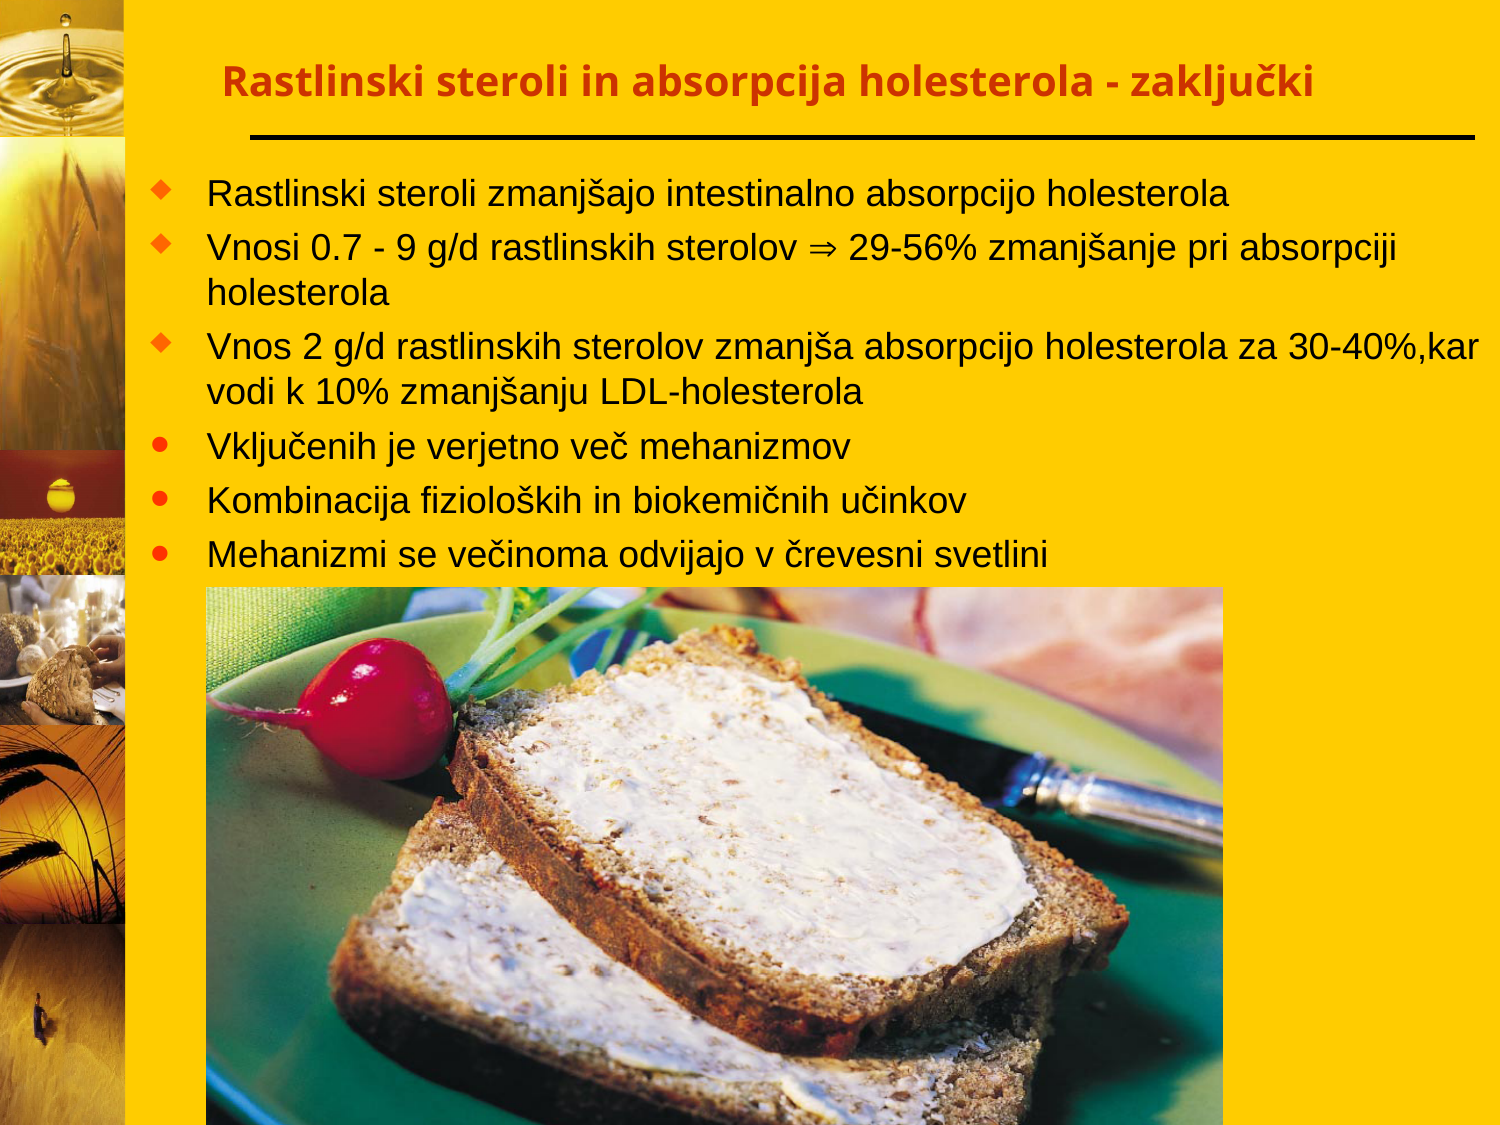

# Rastlinski steroli in absorpcija holesterola - zaključki
Rastlinski steroli zmanjšajo intestinalno absorpcijo holesterola
Vnosi 0.7 - 9 g/d rastlinskih sterolov  29-56% zmanjšanje pri absorpciji holesterola
Vnos 2 g/d rastlinskih sterolov zmanjša absorpcijo holesterola za 30-40%,kar vodi k 10% zmanjšanju LDL-holesterola
Vključenih je verjetno več mehanizmov
Kombinacija fizioloških in biokemičnih učinkov
Mehanizmi se večinoma odvijajo v črevesni svetlini